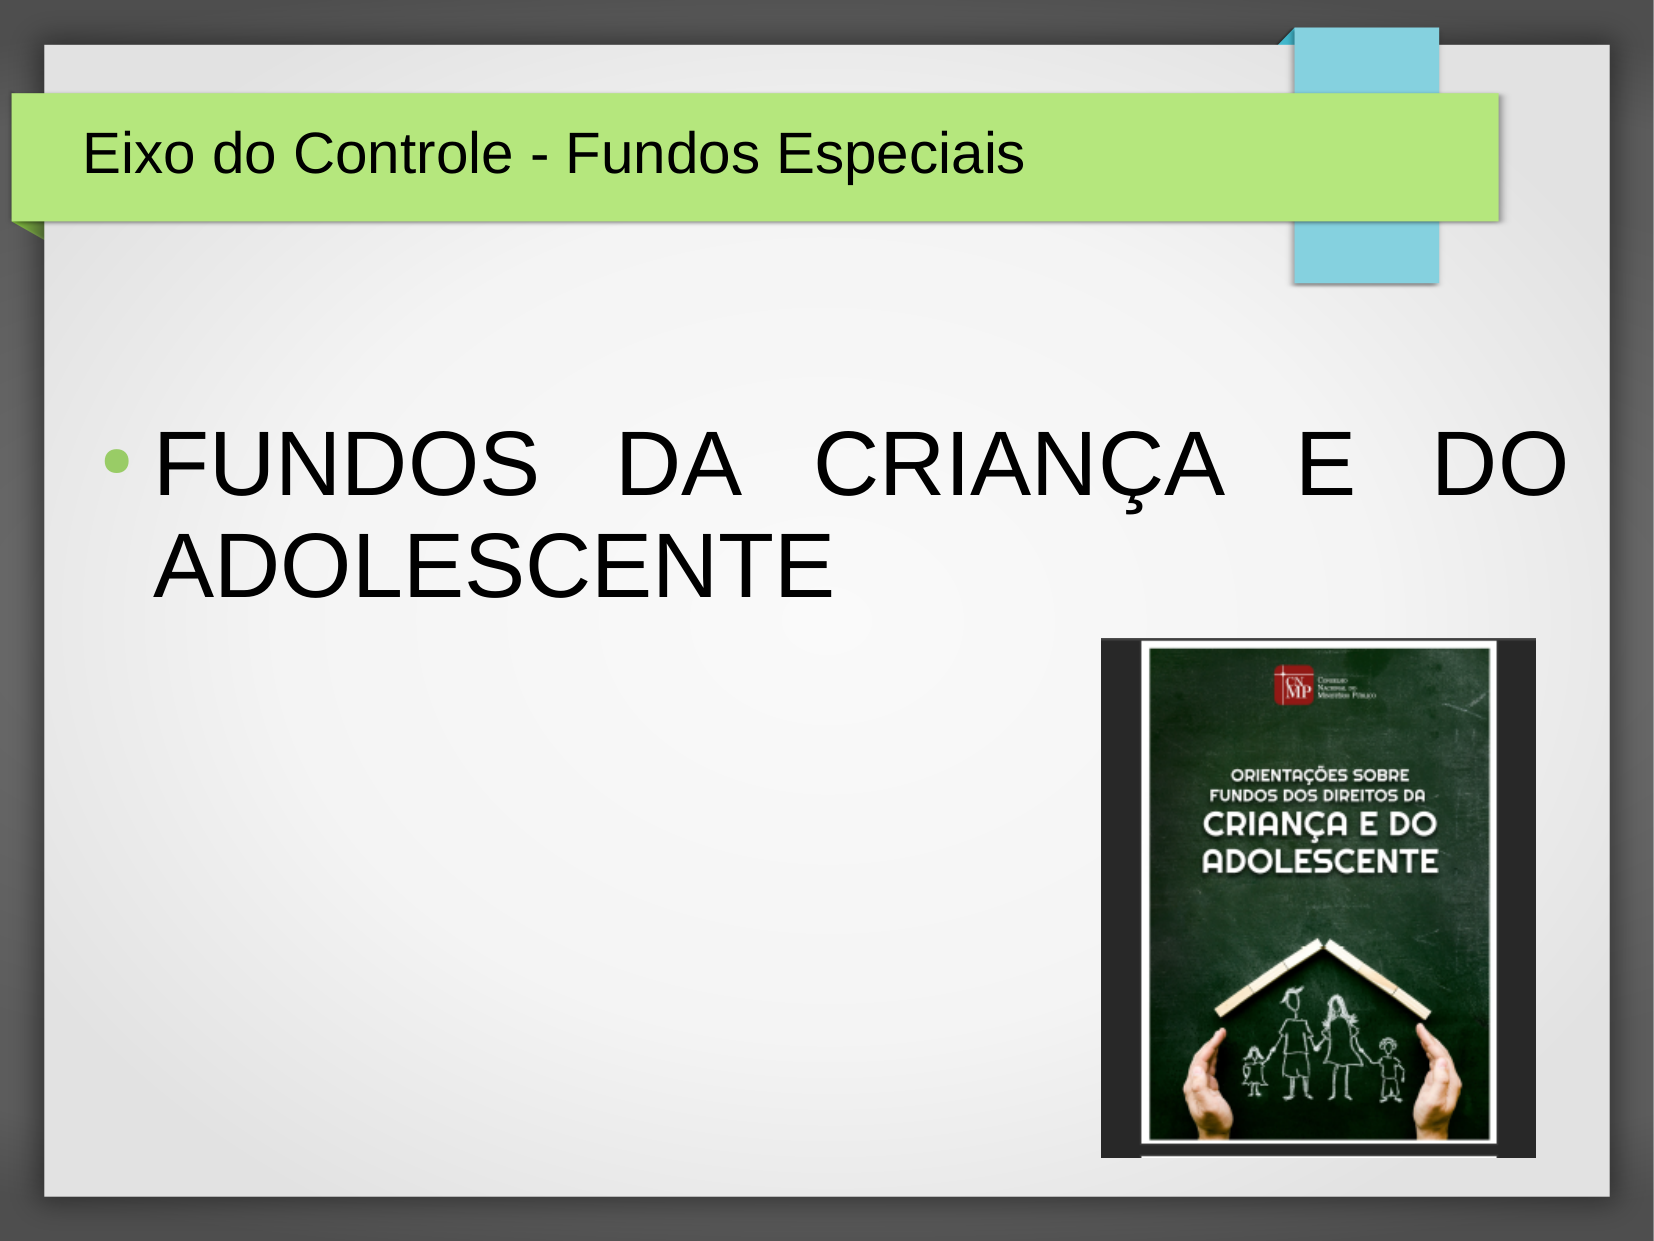

# Eixo do Controle - Fundos Especiais
FUNDOS DA CRIANÇA E DO ADOLESCENTE